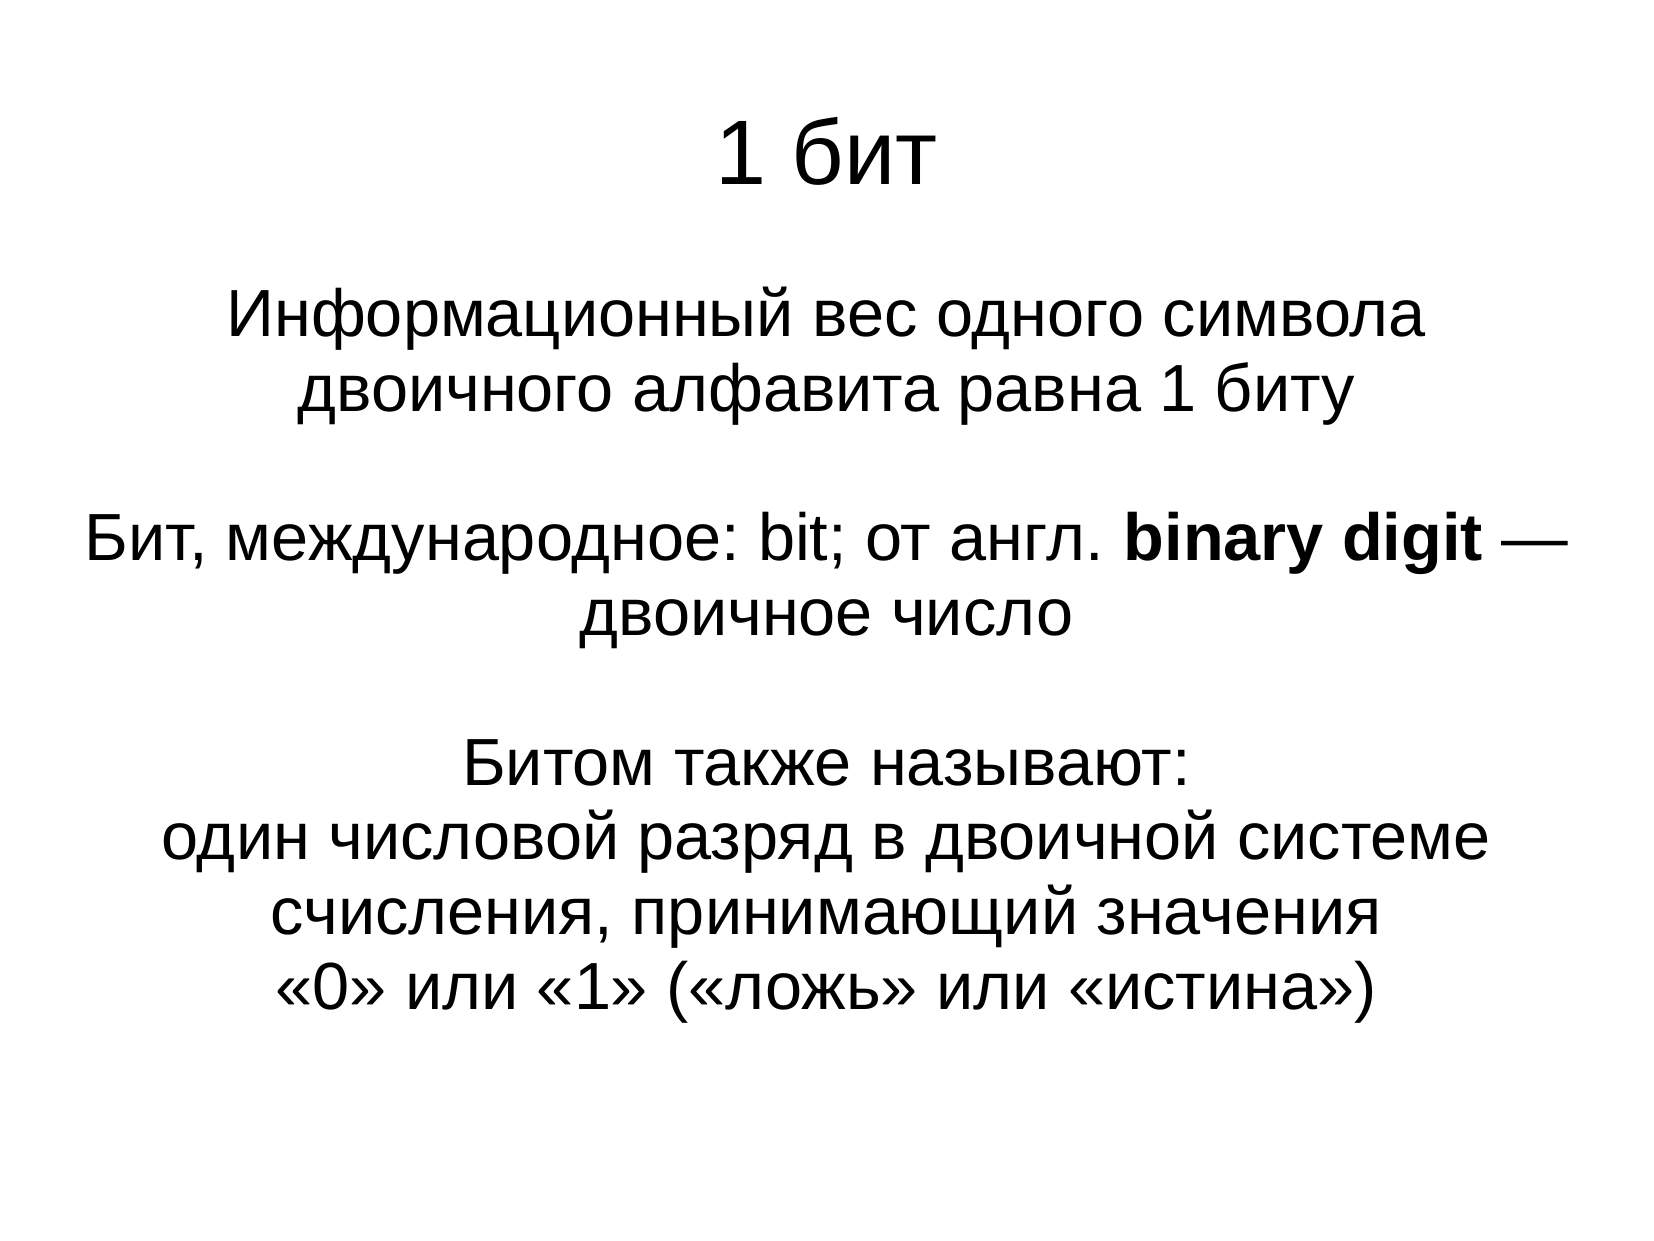

# 1 бит
Информационный вес одного символа двоичного алфавита равна 1 биту
Бит, международное: bit; от англ. binary digit — двоичное число
Битом также называют:
один числовой разряд в двоичной системе счисления, принимающий значения
«0» или «1» («ложь» или «истина»)